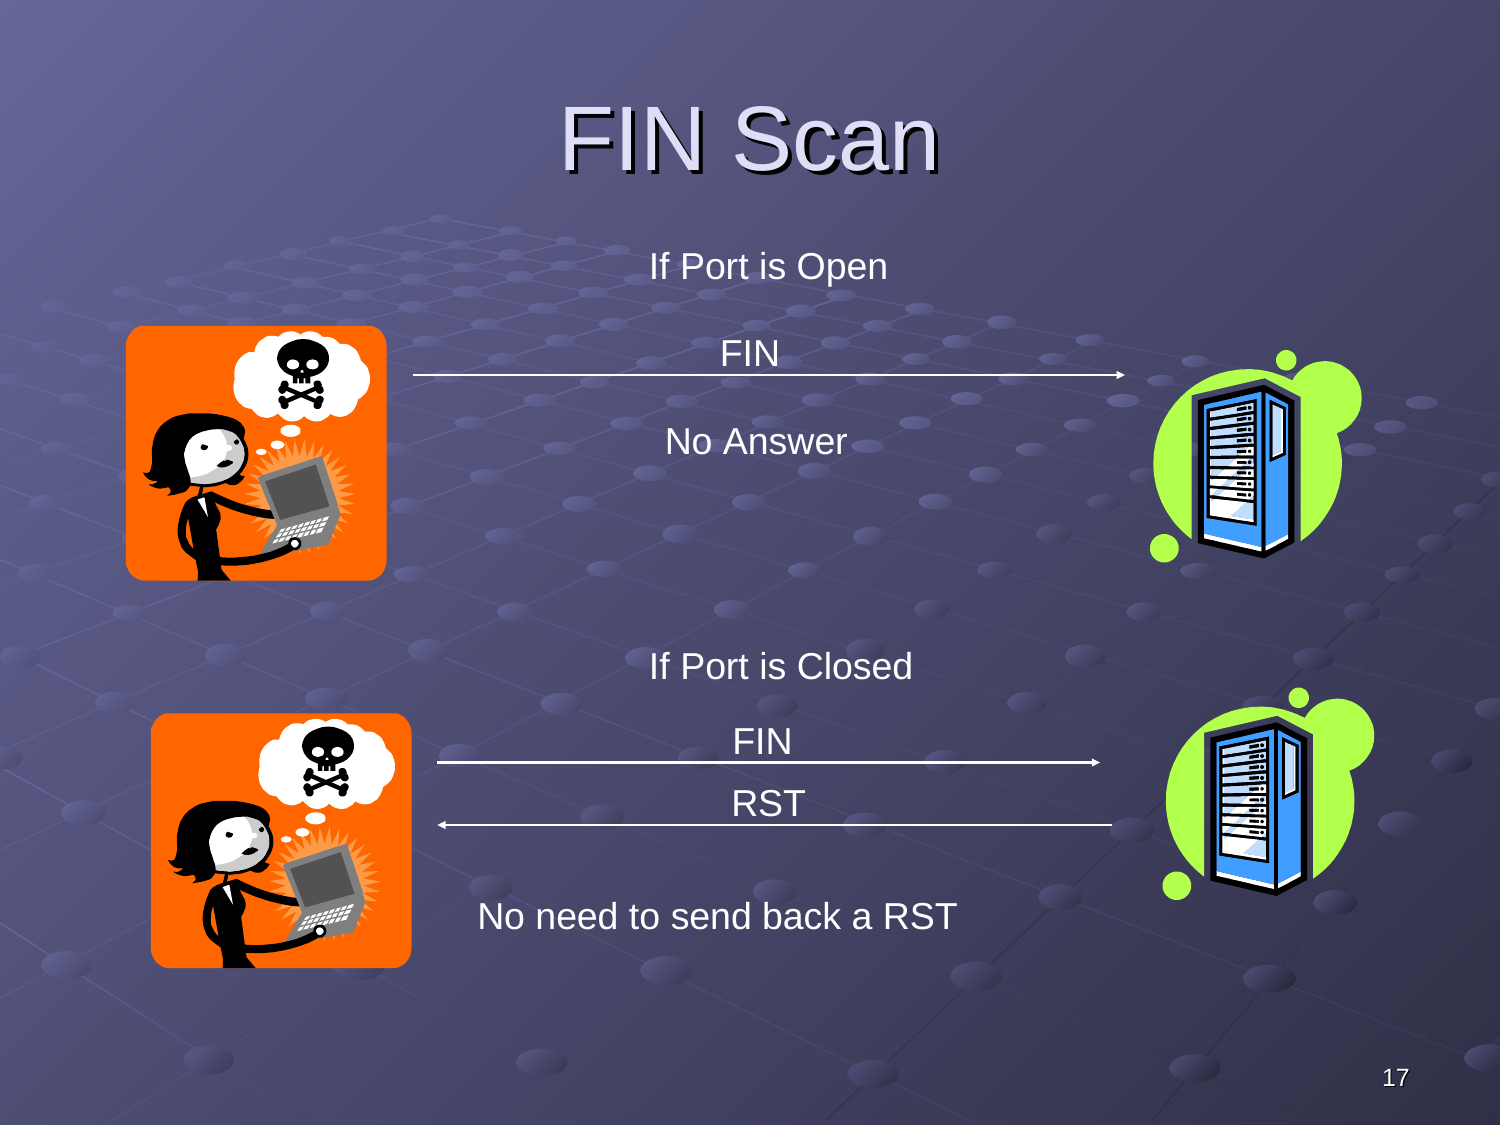

# FIN Scan
If Port is Open
FIN
No Answer
If Port is Closed
FIN
RST
No need to send back a RST
17